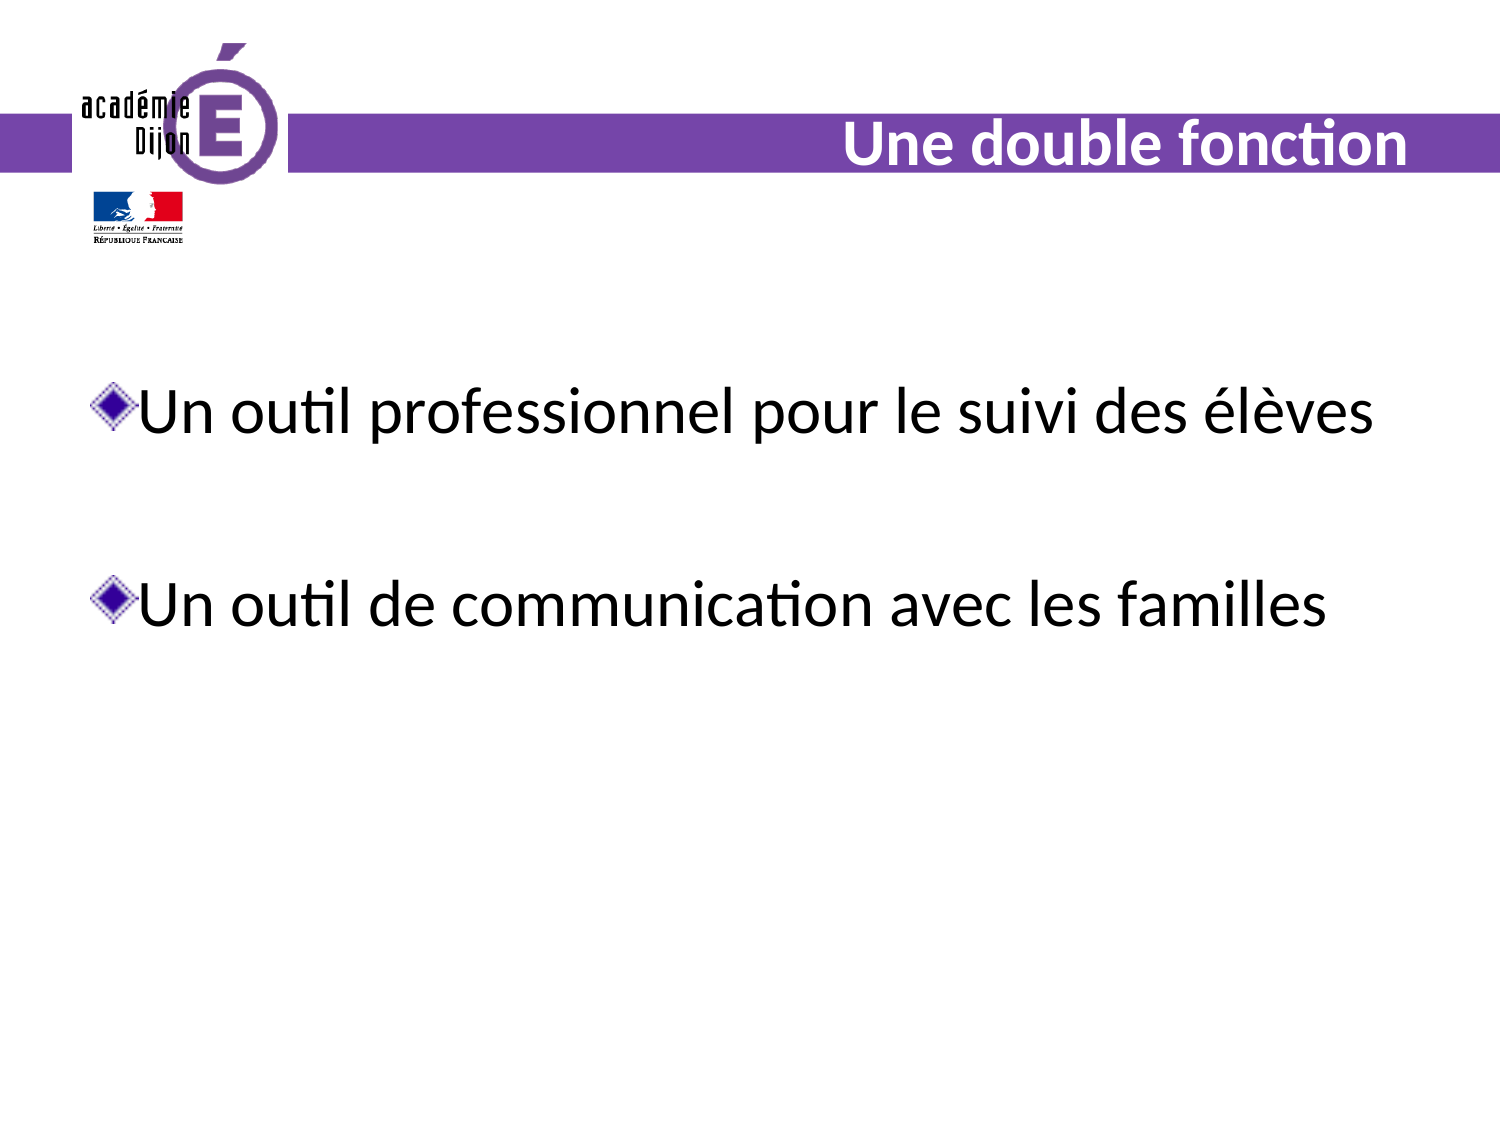

Une double fonction
Un outil professionnel pour le suivi des élèves
Un outil de communication avec les familles